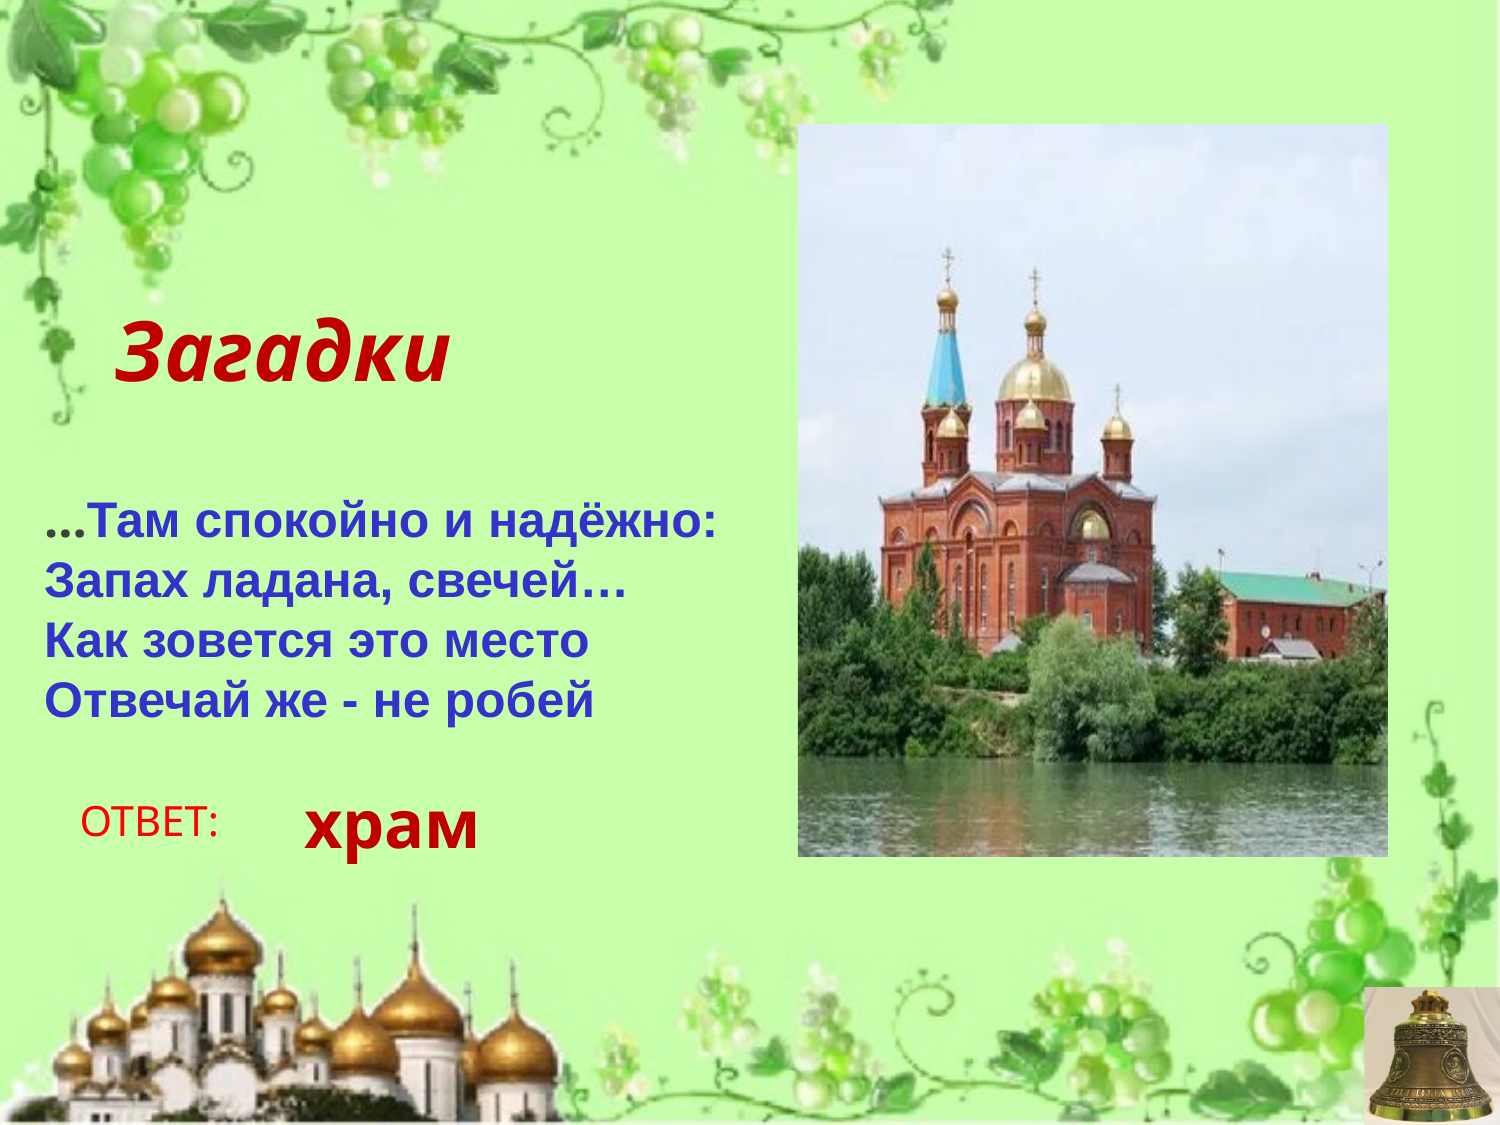

Загадки
…Там спокойно и надёжно:
Запах ладана, свечей…
Как зовется это место
Отвечай же - не робей
храм
ОТВЕТ: